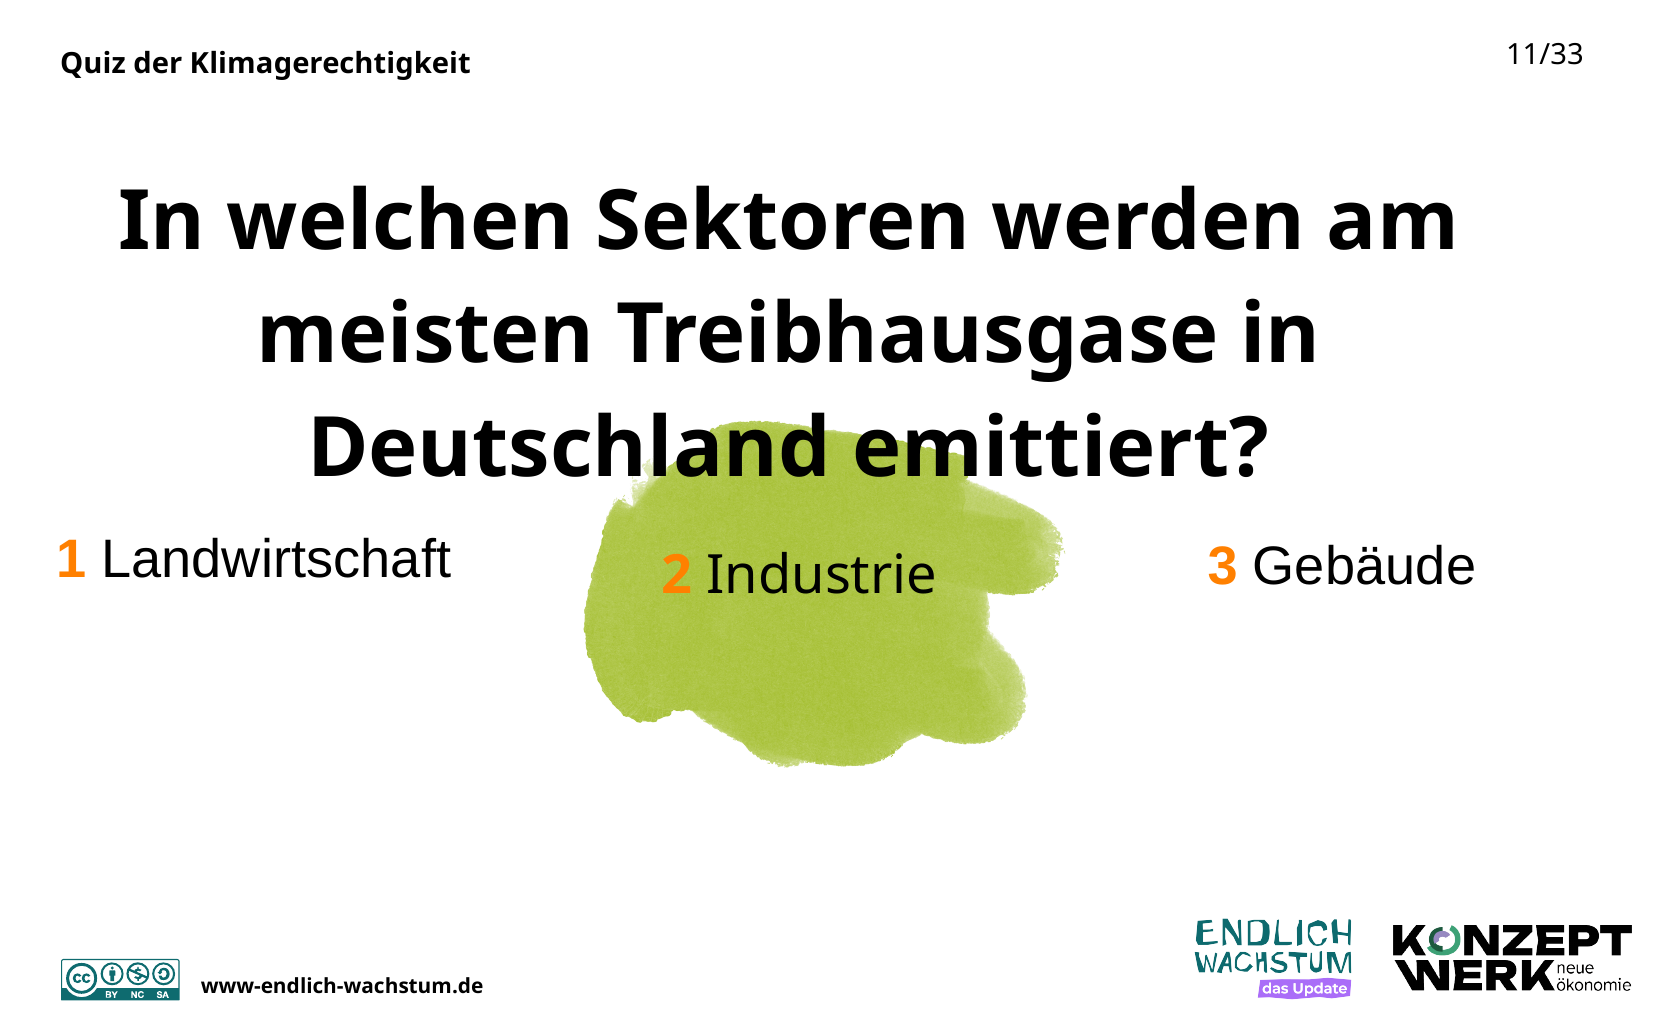

11
Quiz der Klimagerechtigkeit
# In welchen Sektoren werden am meisten Treibhausgase in Deutschland emittiert?
1 Landwirtschaft
2 Industrie
3 Gebäude